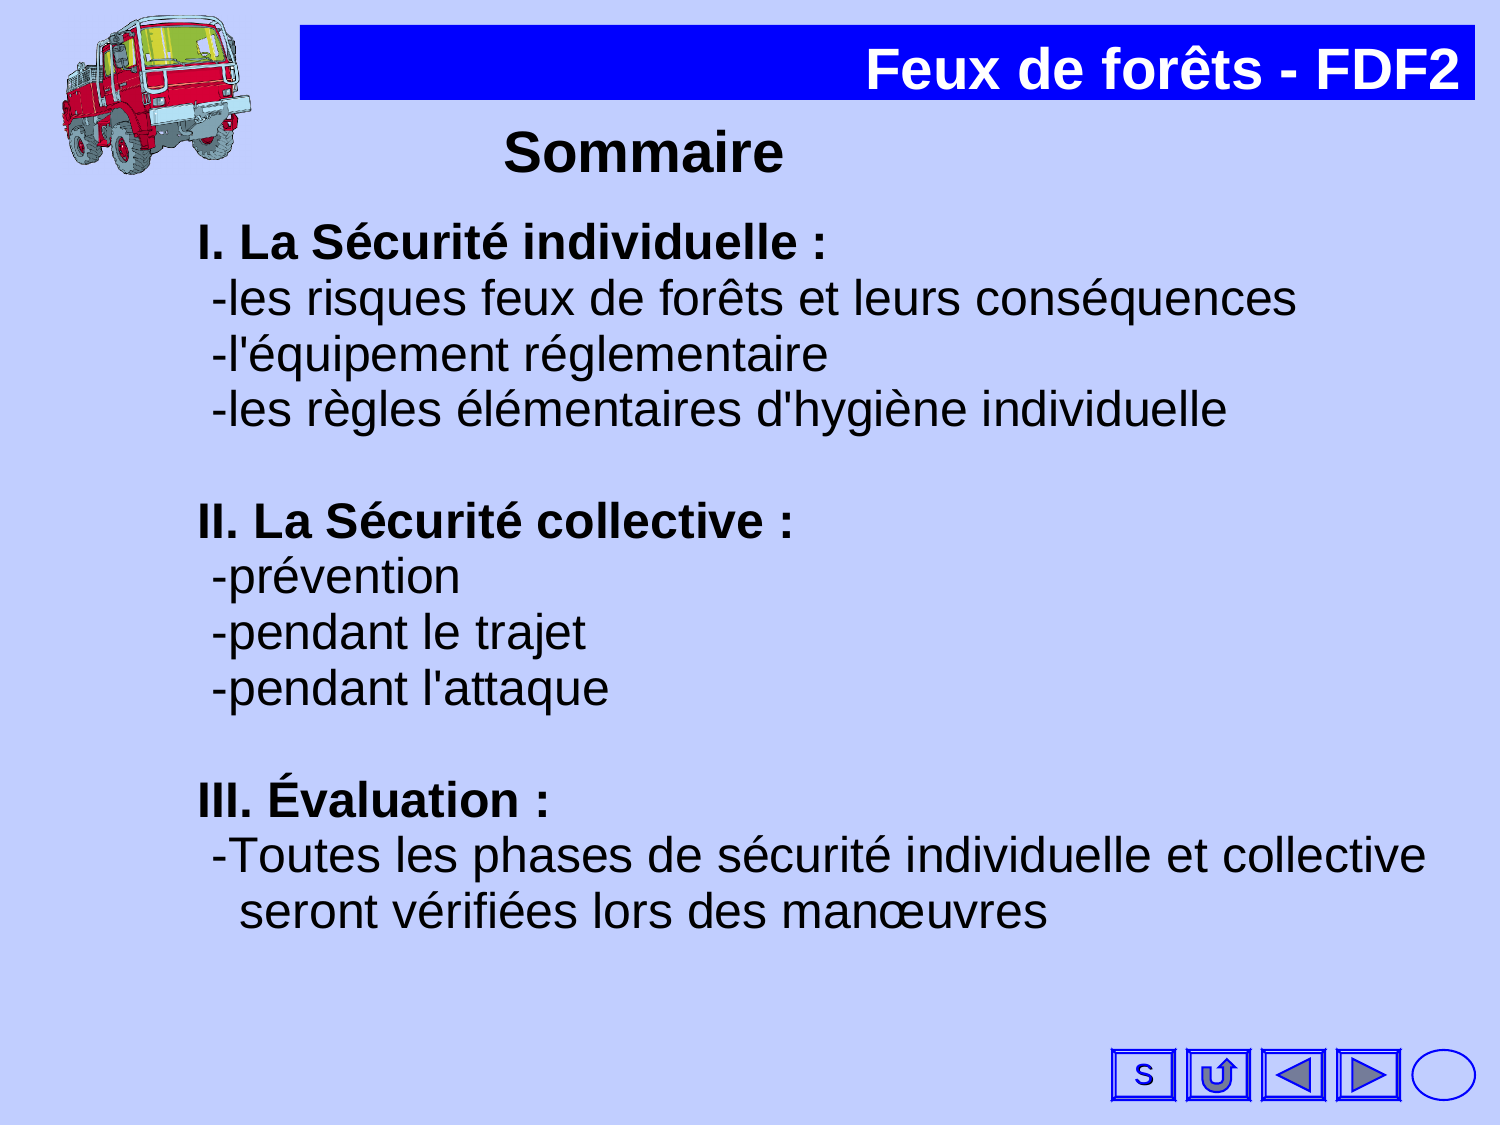

Feux de forêts - FDF2
Sommaire
I. La Sécurité individuelle :
 -les risques feux de forêts et leurs conséquences
 -l'équipement réglementaire
 -les règles élémentaires d'hygiène individuelle
II. La Sécurité collective :
 -prévention
 -pendant le trajet
 -pendant l'attaque
III. Évaluation :
 -Toutes les phases de sécurité individuelle et collective
 seront vérifiées lors des manœuvres